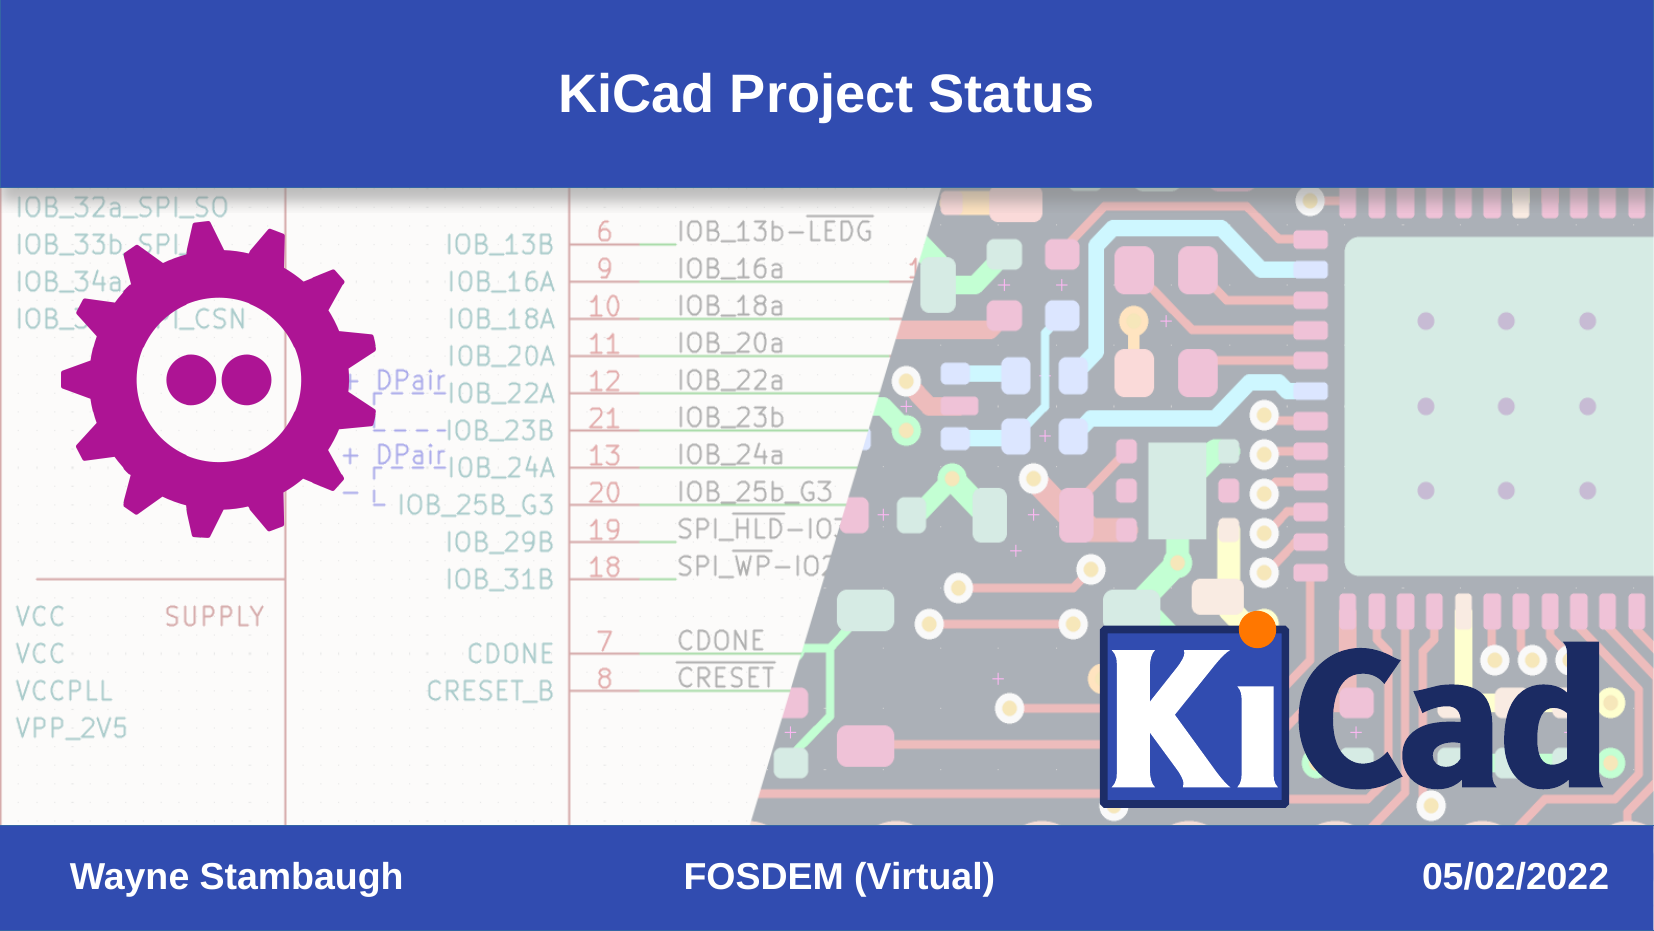

KiCad Project Status
| Wayne Stambaugh | FOSDEM (Virtual) | 05/02/2022 |
| --- | --- | --- |
| | | |
| --- | --- | --- |